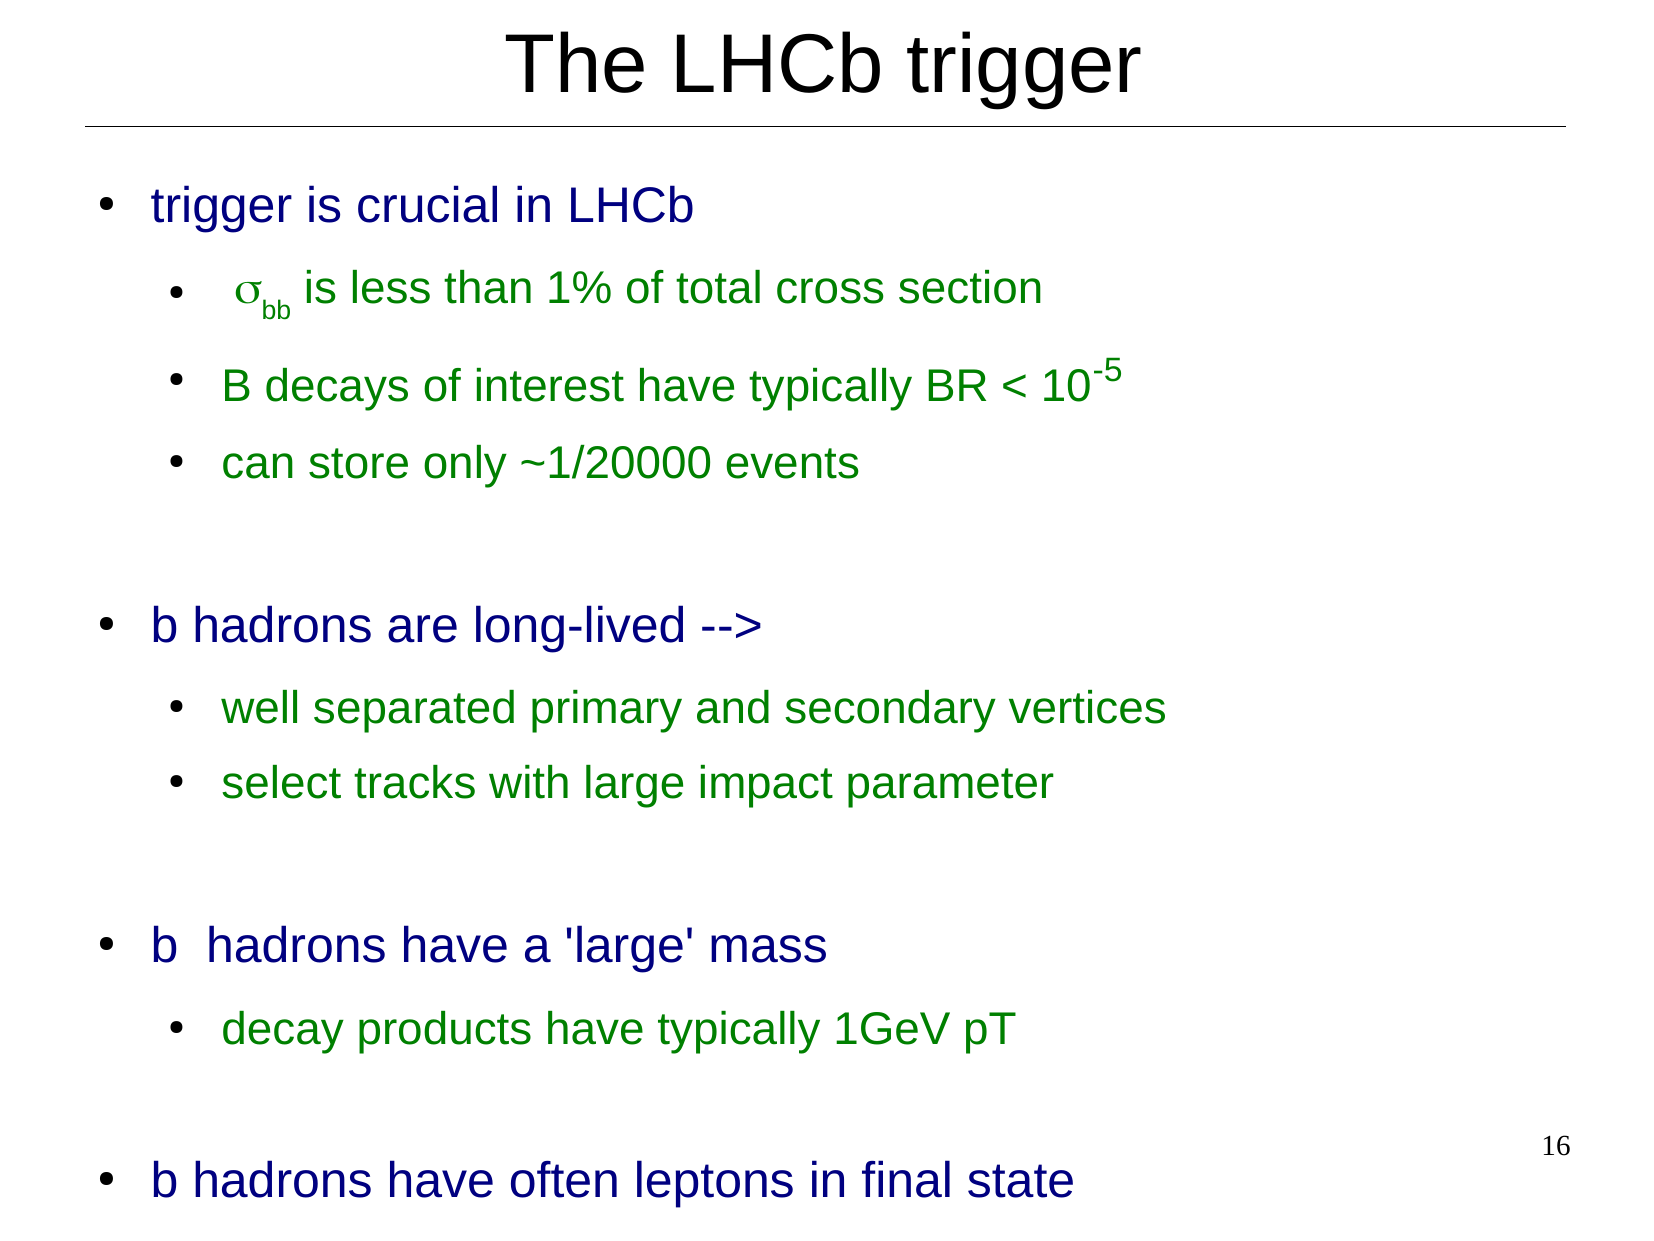

# The LHCb trigger
trigger is crucial in LHCb
 sbb is less than 1% of total cross section
B decays of interest have typically BR < 10-5
can store only ~1/20000 events
b hadrons are long-lived -->
well separated primary and secondary vertices
select tracks with large impact parameter
b hadrons have a 'large' mass
decay products have typically 1GeV pT
b hadrons have often leptons in final state
16